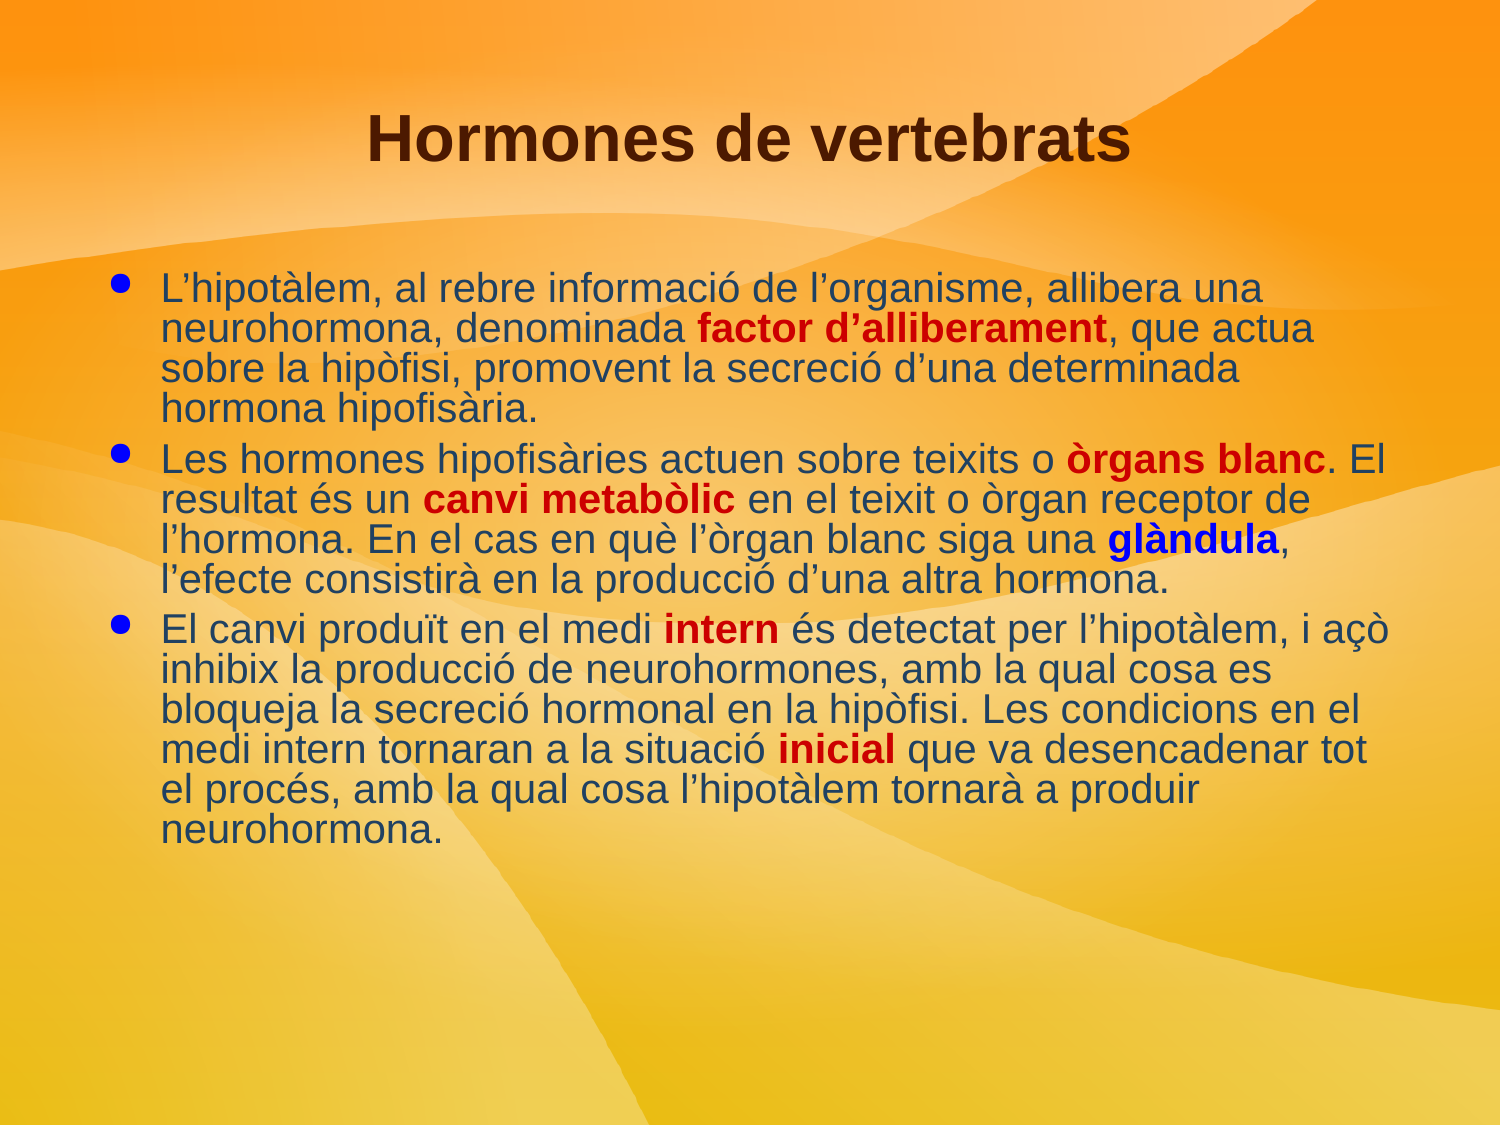

# Hormones de vertebrats
L’hipotàlem, al rebre informació de l’organisme, allibera una neurohormona, denominada factor d’alliberament, que actua sobre la hipòfisi, promovent la secreció d’una determinada hormona hipofisària.
Les hormones hipofisàries actuen sobre teixits o òrgans blanc. El resultat és un canvi metabòlic en el teixit o òrgan receptor de l’hormona. En el cas en què l’òrgan blanc siga una glàndula, l’efecte consistirà en la producció d’una altra hormona.
El canvi produït en el medi intern és detectat per l’hipotàlem, i açò inhibix la producció de neurohormones, amb la qual cosa es bloqueja la secreció hormonal en la hipòfisi. Les condicions en el medi intern tornaran a la situació inicial que va desencadenar tot el procés, amb la qual cosa l’hipotàlem tornarà a produir neurohormona.